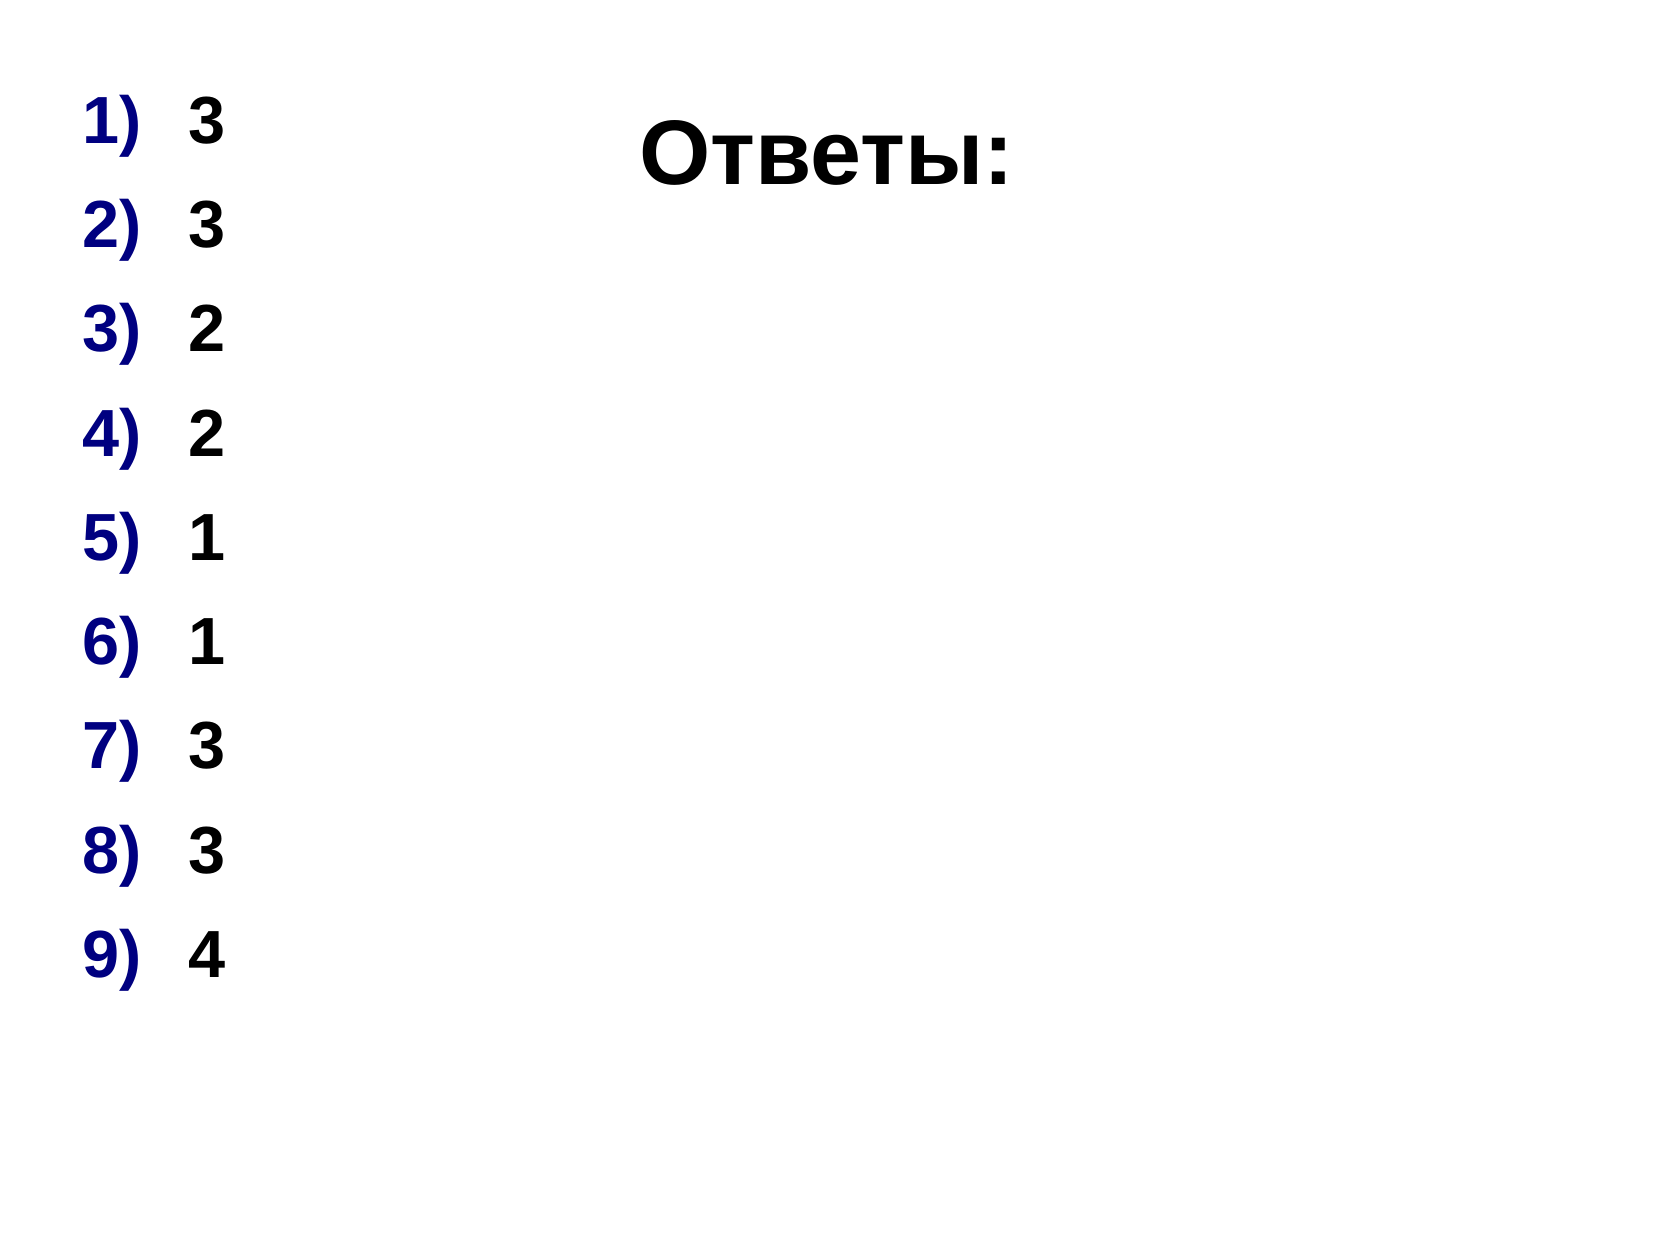

# Ответы:
3
3
2
2
1
1
3
3
4